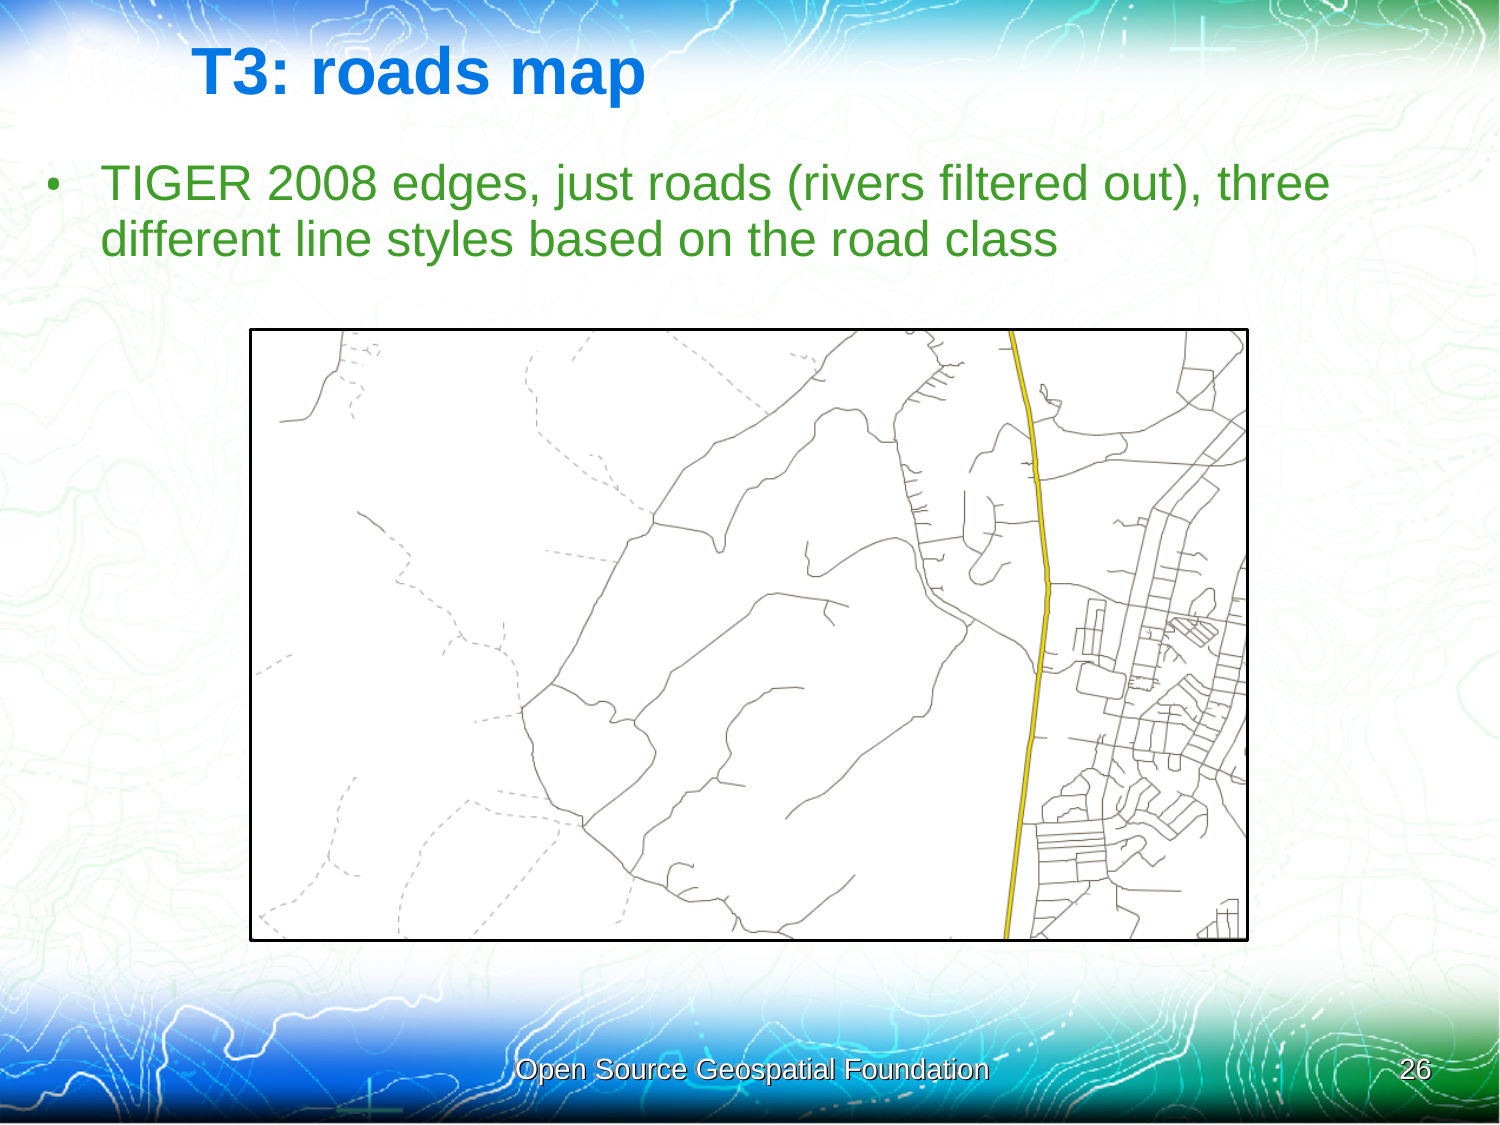

# T3: roads map
TIGER 2008 edges, just roads (rivers filtered out), three different line styles based on the road class
Open Source Geospatial Foundation
26